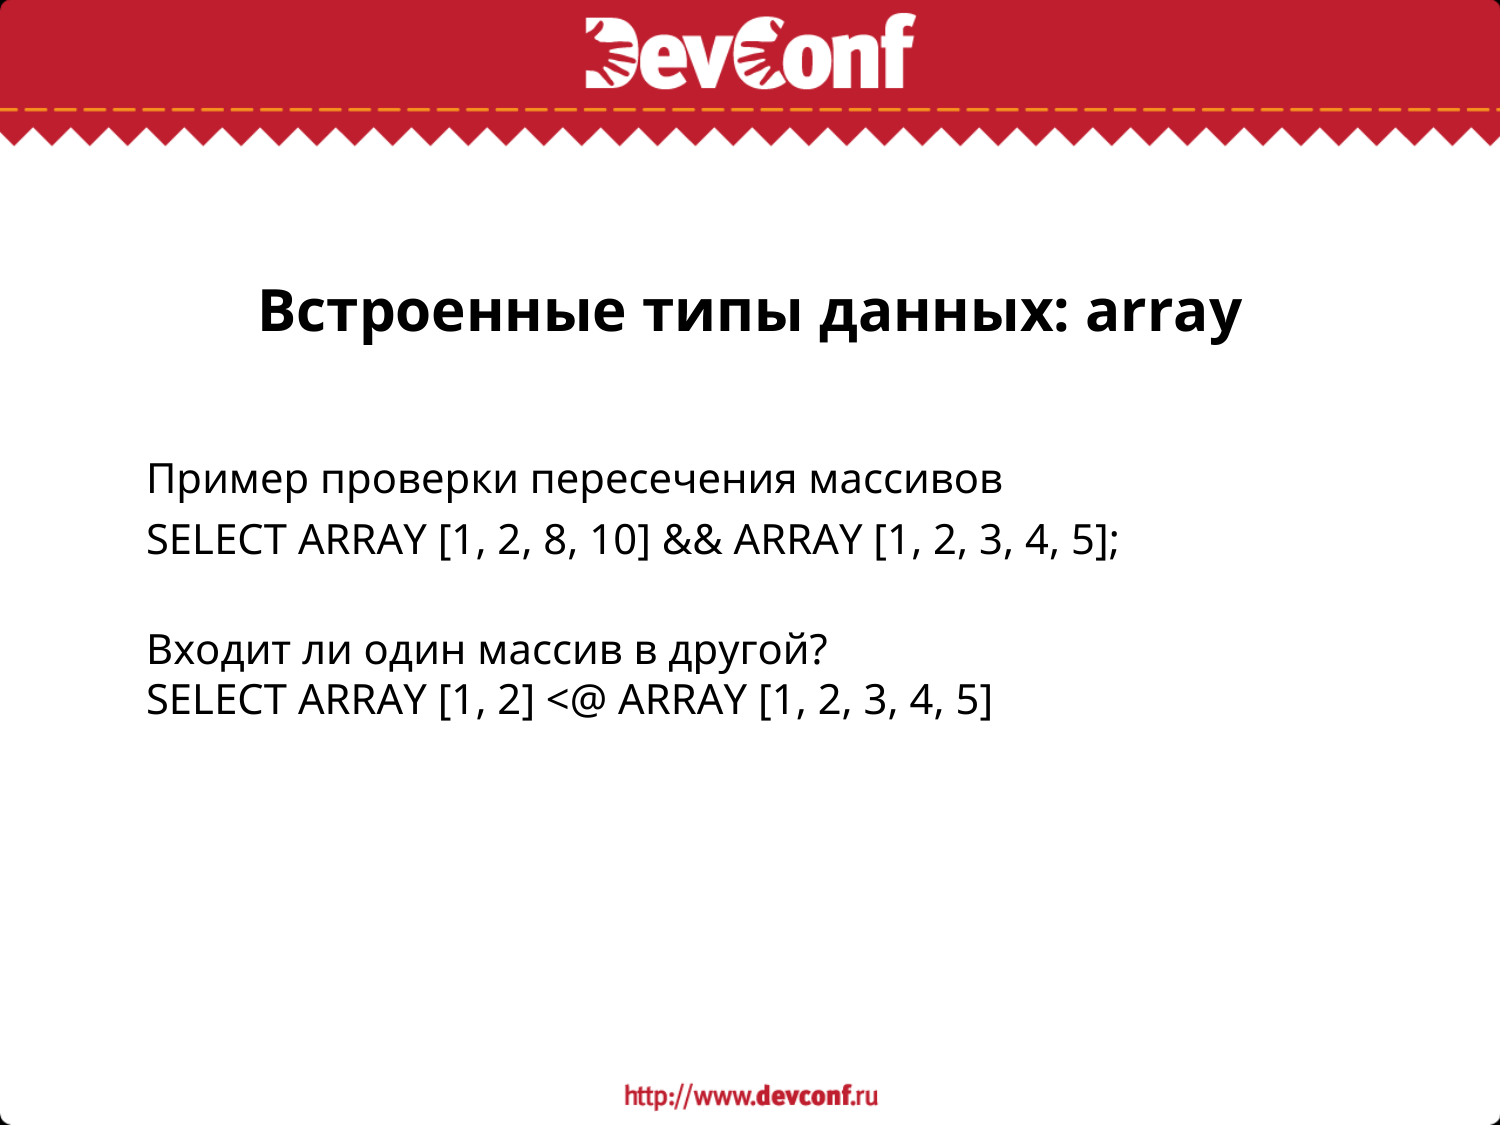

# Встроенные типы данных: array
Пример проверки пересечения массивов
SELECT ARRAY [1, 2, 8, 10] && ARRAY [1, 2, 3, 4, 5];
Входит ли один массив в другой?
SELECT ARRAY [1, 2] <@ ARRAY [1, 2, 3, 4, 5]